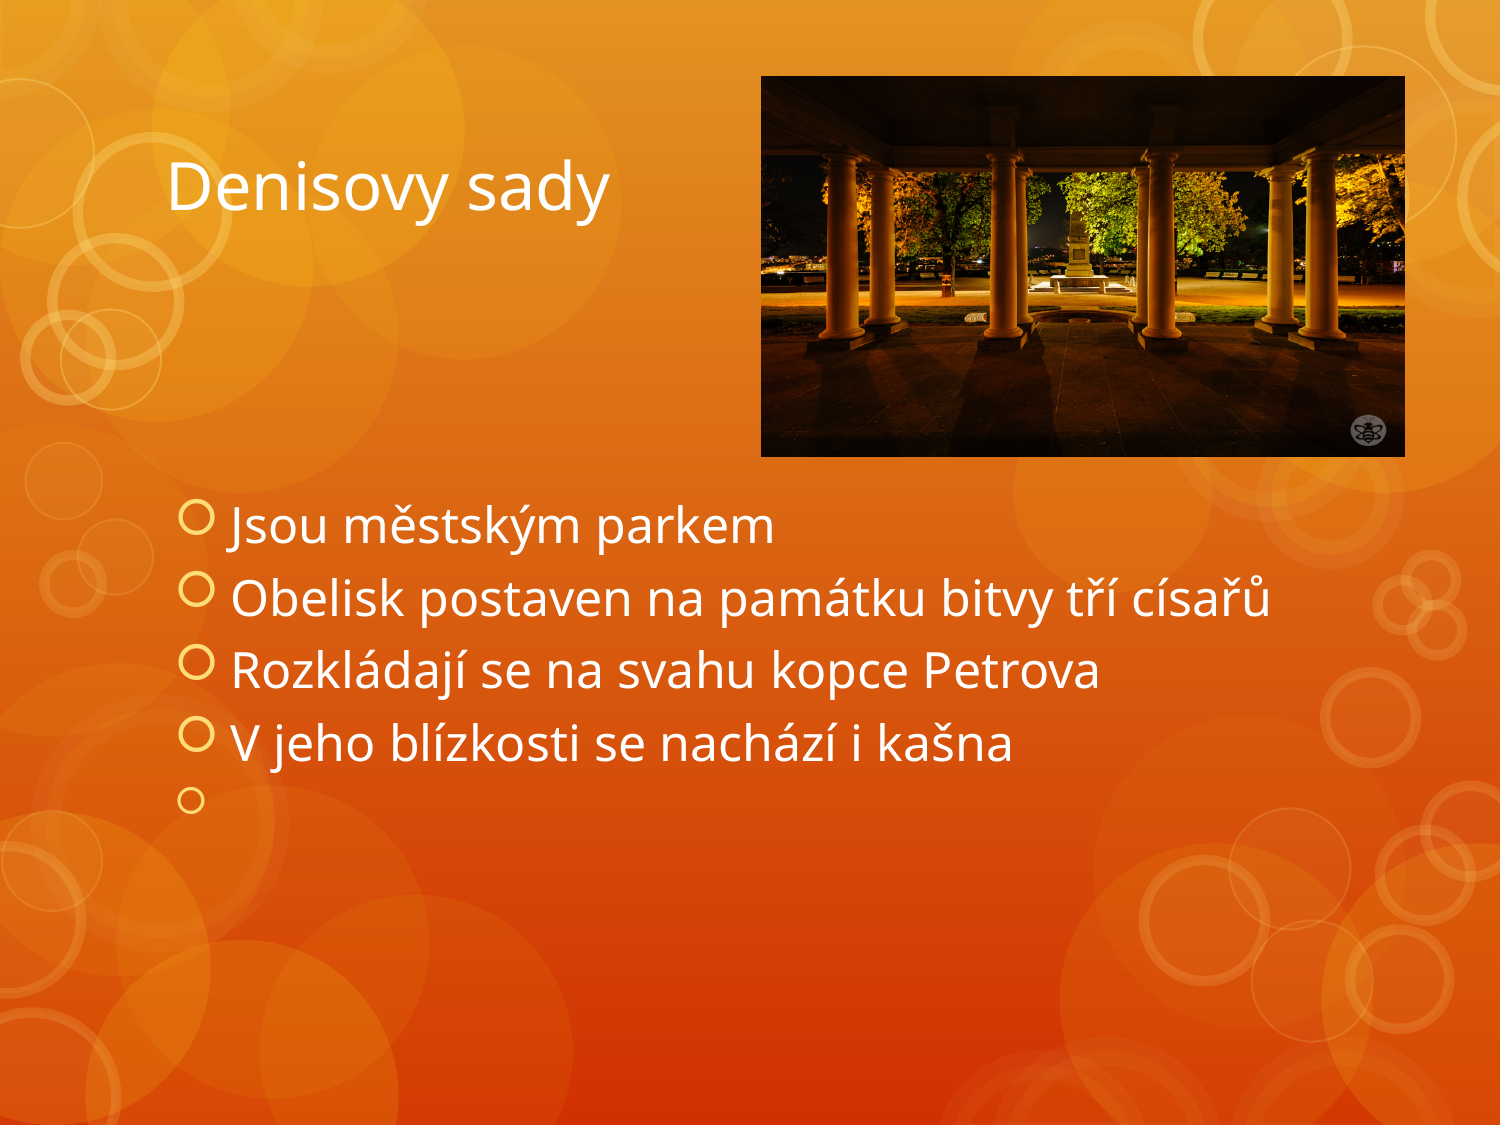

# Denisovy sady
Jsou městským parkem
Obelisk postaven na památku bitvy tří císařů
Rozkládají se na svahu kopce Petrova
V jeho blízkosti se nachází i kašna